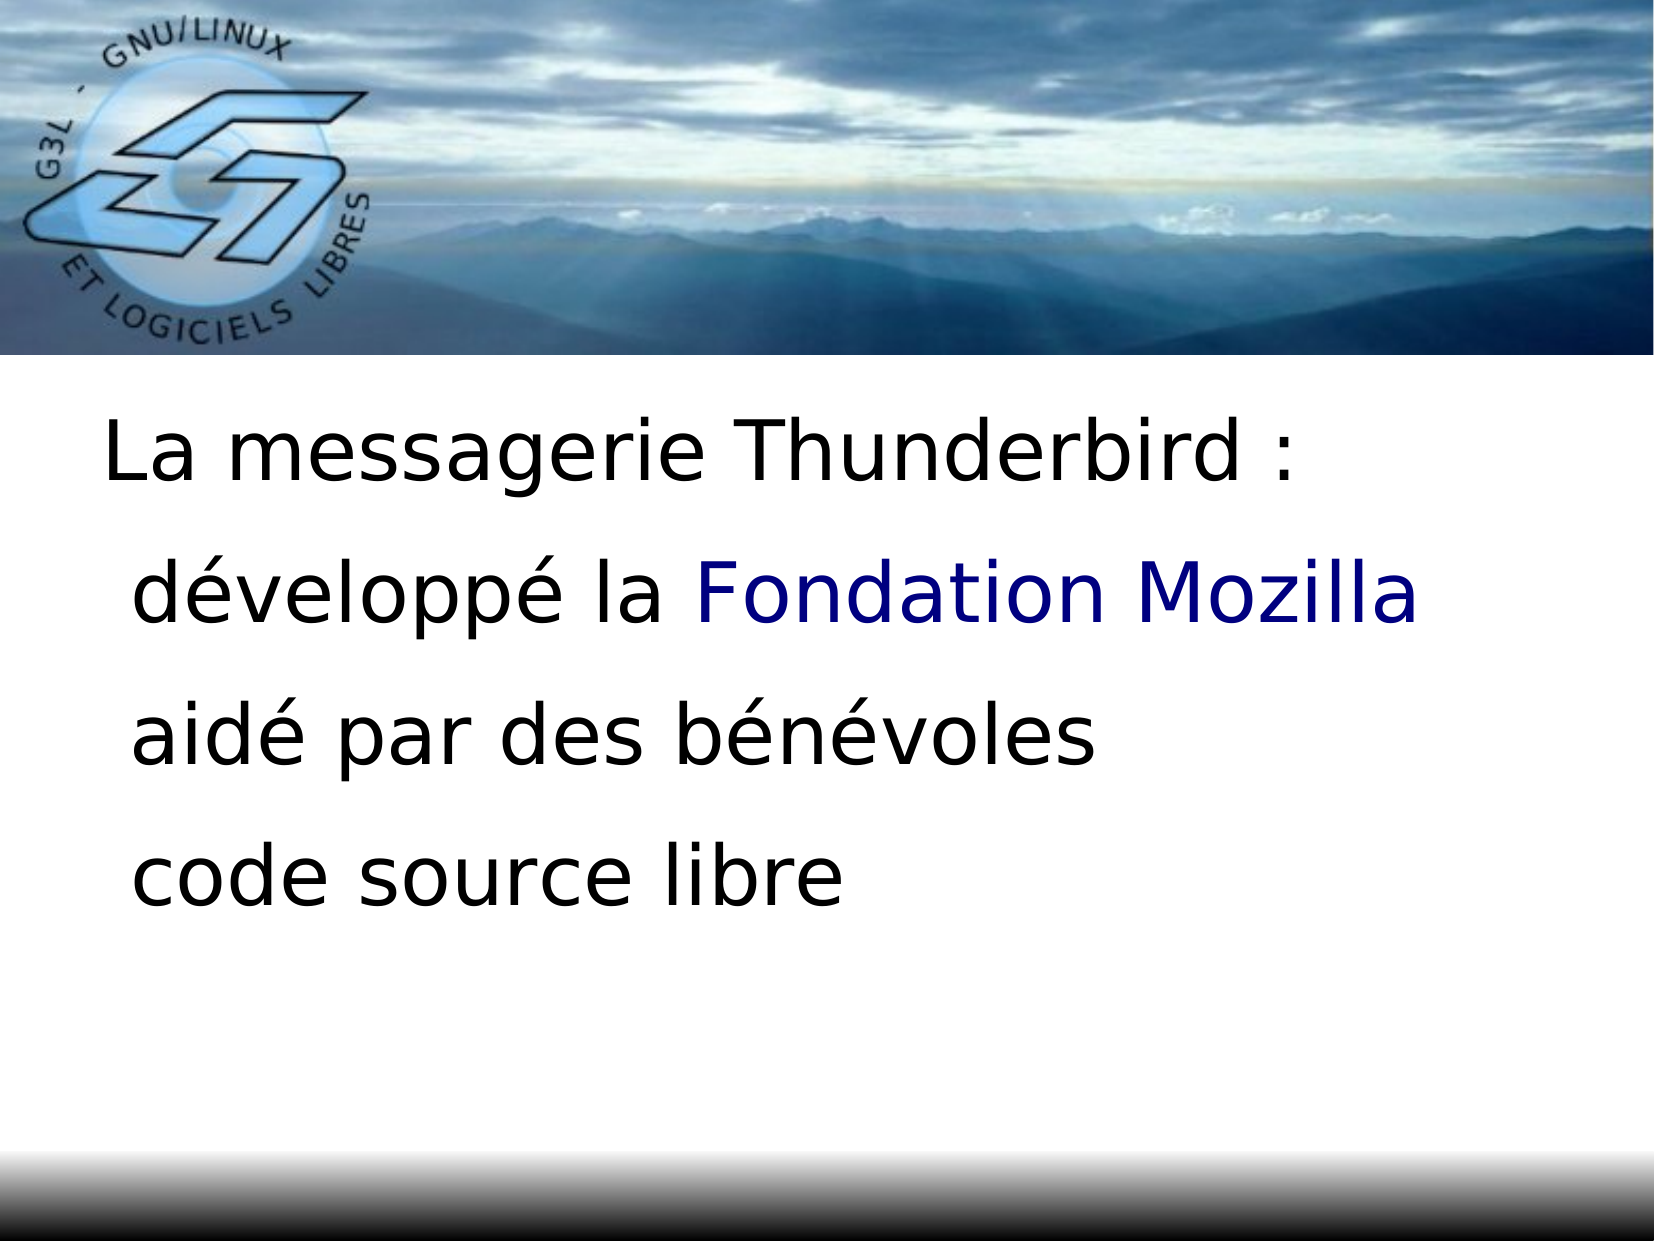

La messagerie Thunderbird :
 développé la Fondation Mozilla
 aidé par des bénévoles
 code source libre